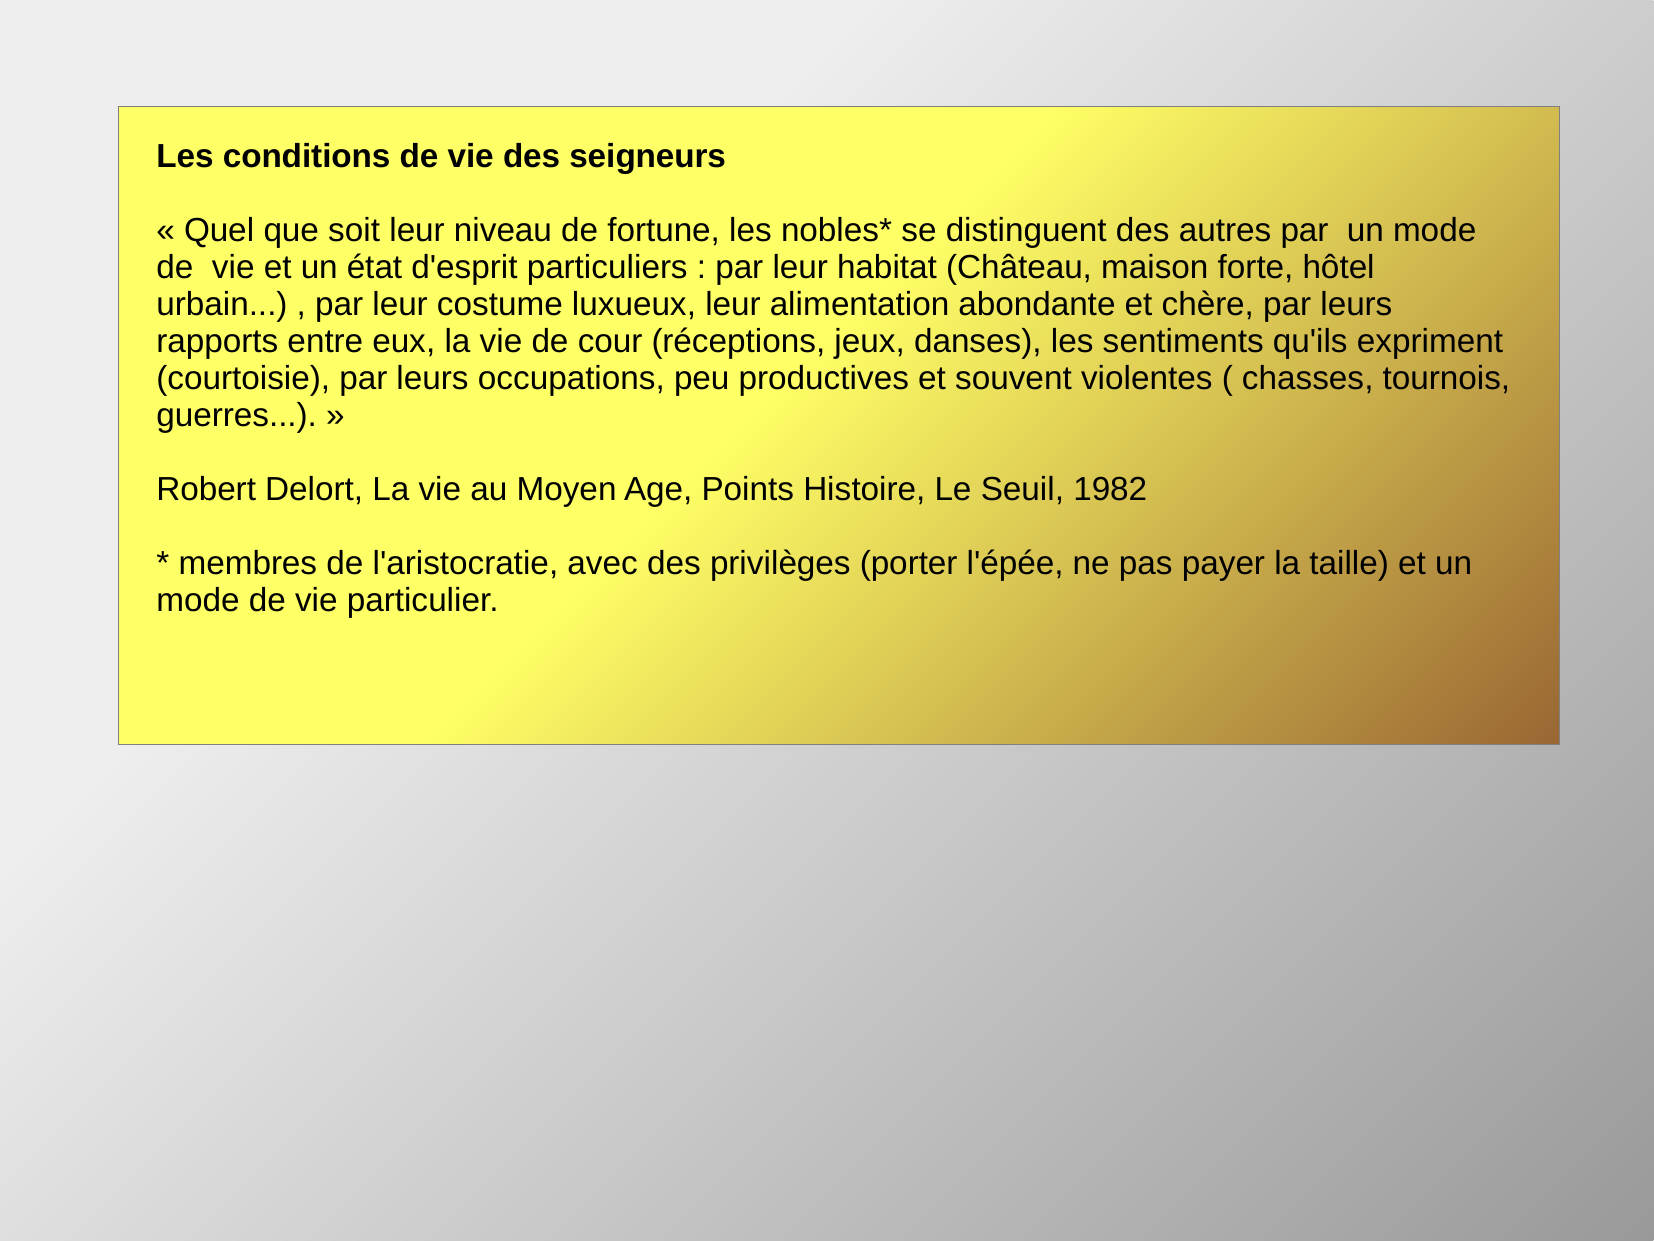

Les conditions de vie des seigneurs
« Quel que soit leur niveau de fortune, les nobles* se distinguent des autres par un mode de vie et un état d'esprit particuliers : par leur habitat (Château, maison forte, hôtel urbain...) , par leur costume luxueux, leur alimentation abondante et chère, par leurs rapports entre eux, la vie de cour (réceptions, jeux, danses), les sentiments qu'ils expriment (courtoisie), par leurs occupations, peu productives et souvent violentes ( chasses, tournois, guerres...). »
Robert Delort, La vie au Moyen Age, Points Histoire, Le Seuil, 1982
* membres de l'aristocratie, avec des privilèges (porter l'épée, ne pas payer la taille) et un mode de vie particulier.